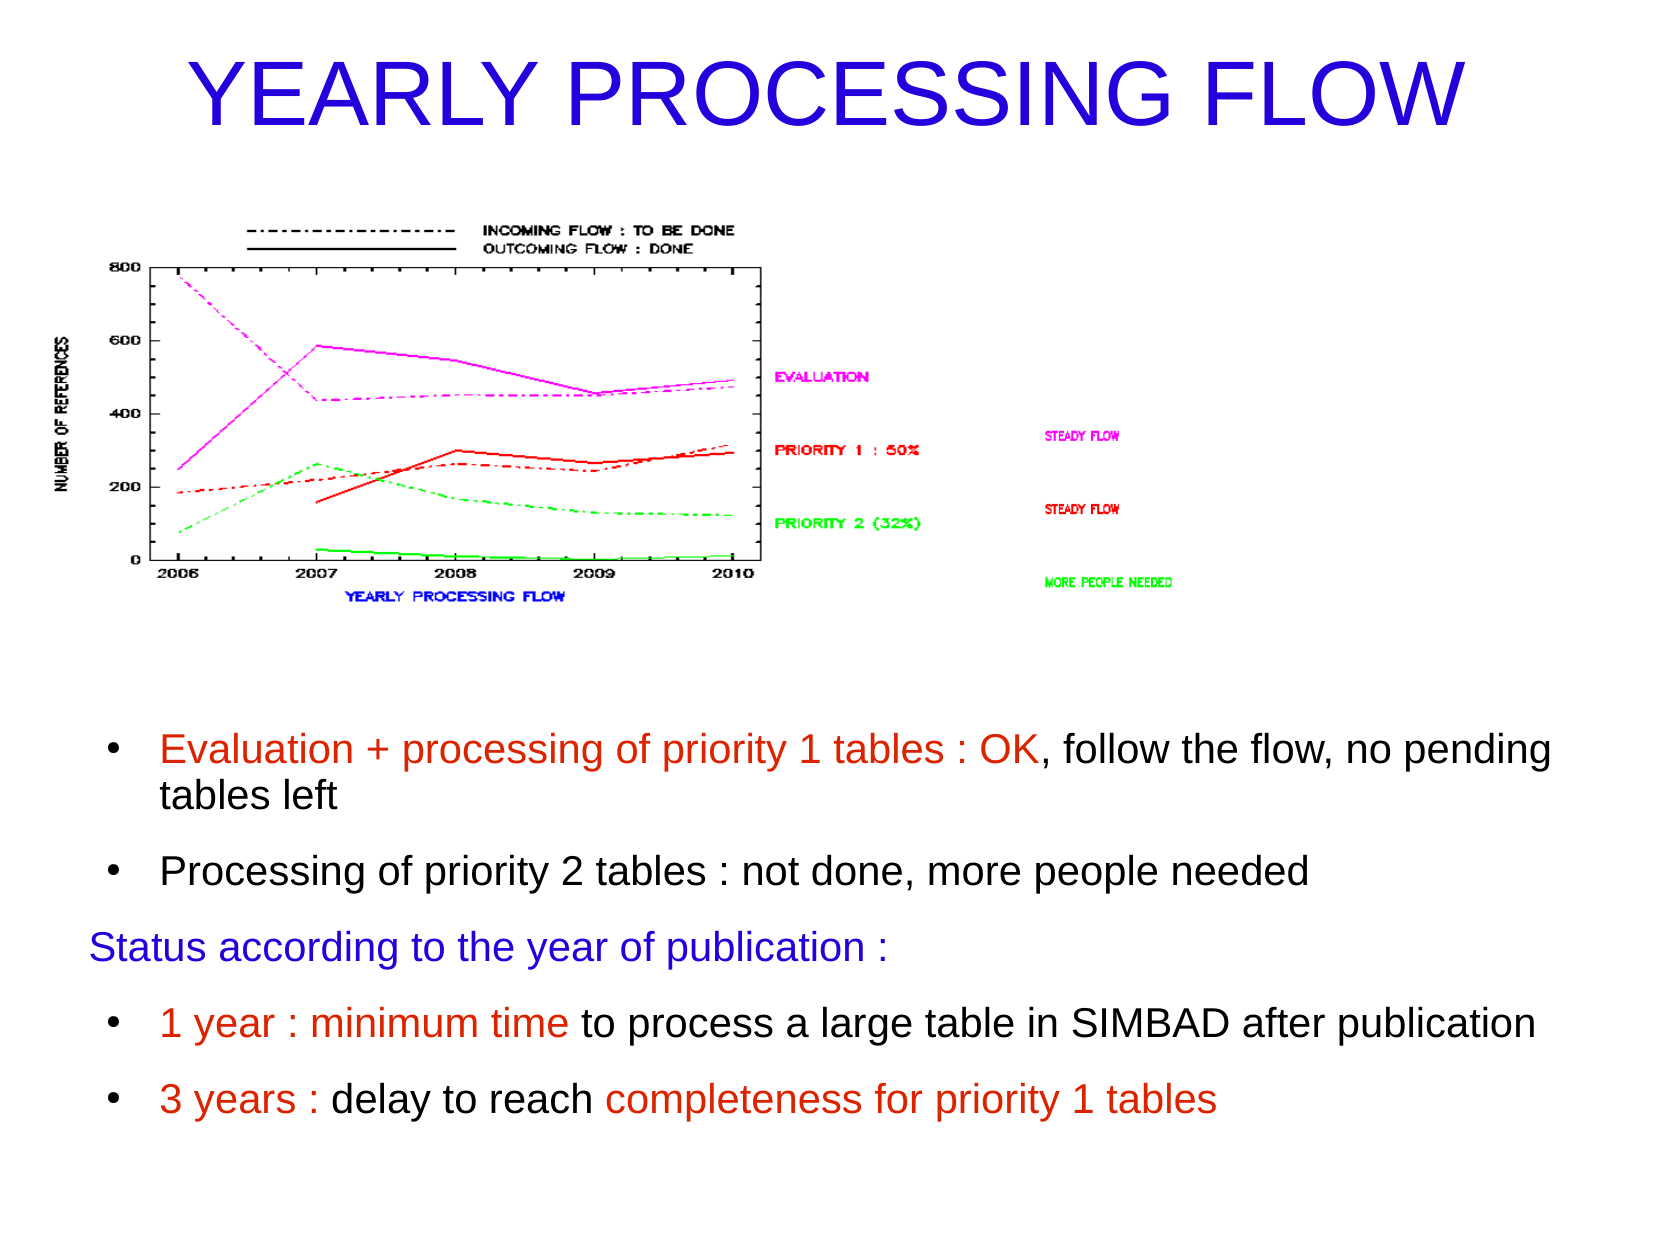

# YEARLY PROCESSING FLOW
Evaluation + processing of priority 1 tables : OK, follow the flow, no pending tables left
Processing of priority 2 tables : not done, more people needed
Status according to the year of publication :
1 year : minimum time to process a large table in SIMBAD after publication
3 years : delay to reach completeness for priority 1 tables